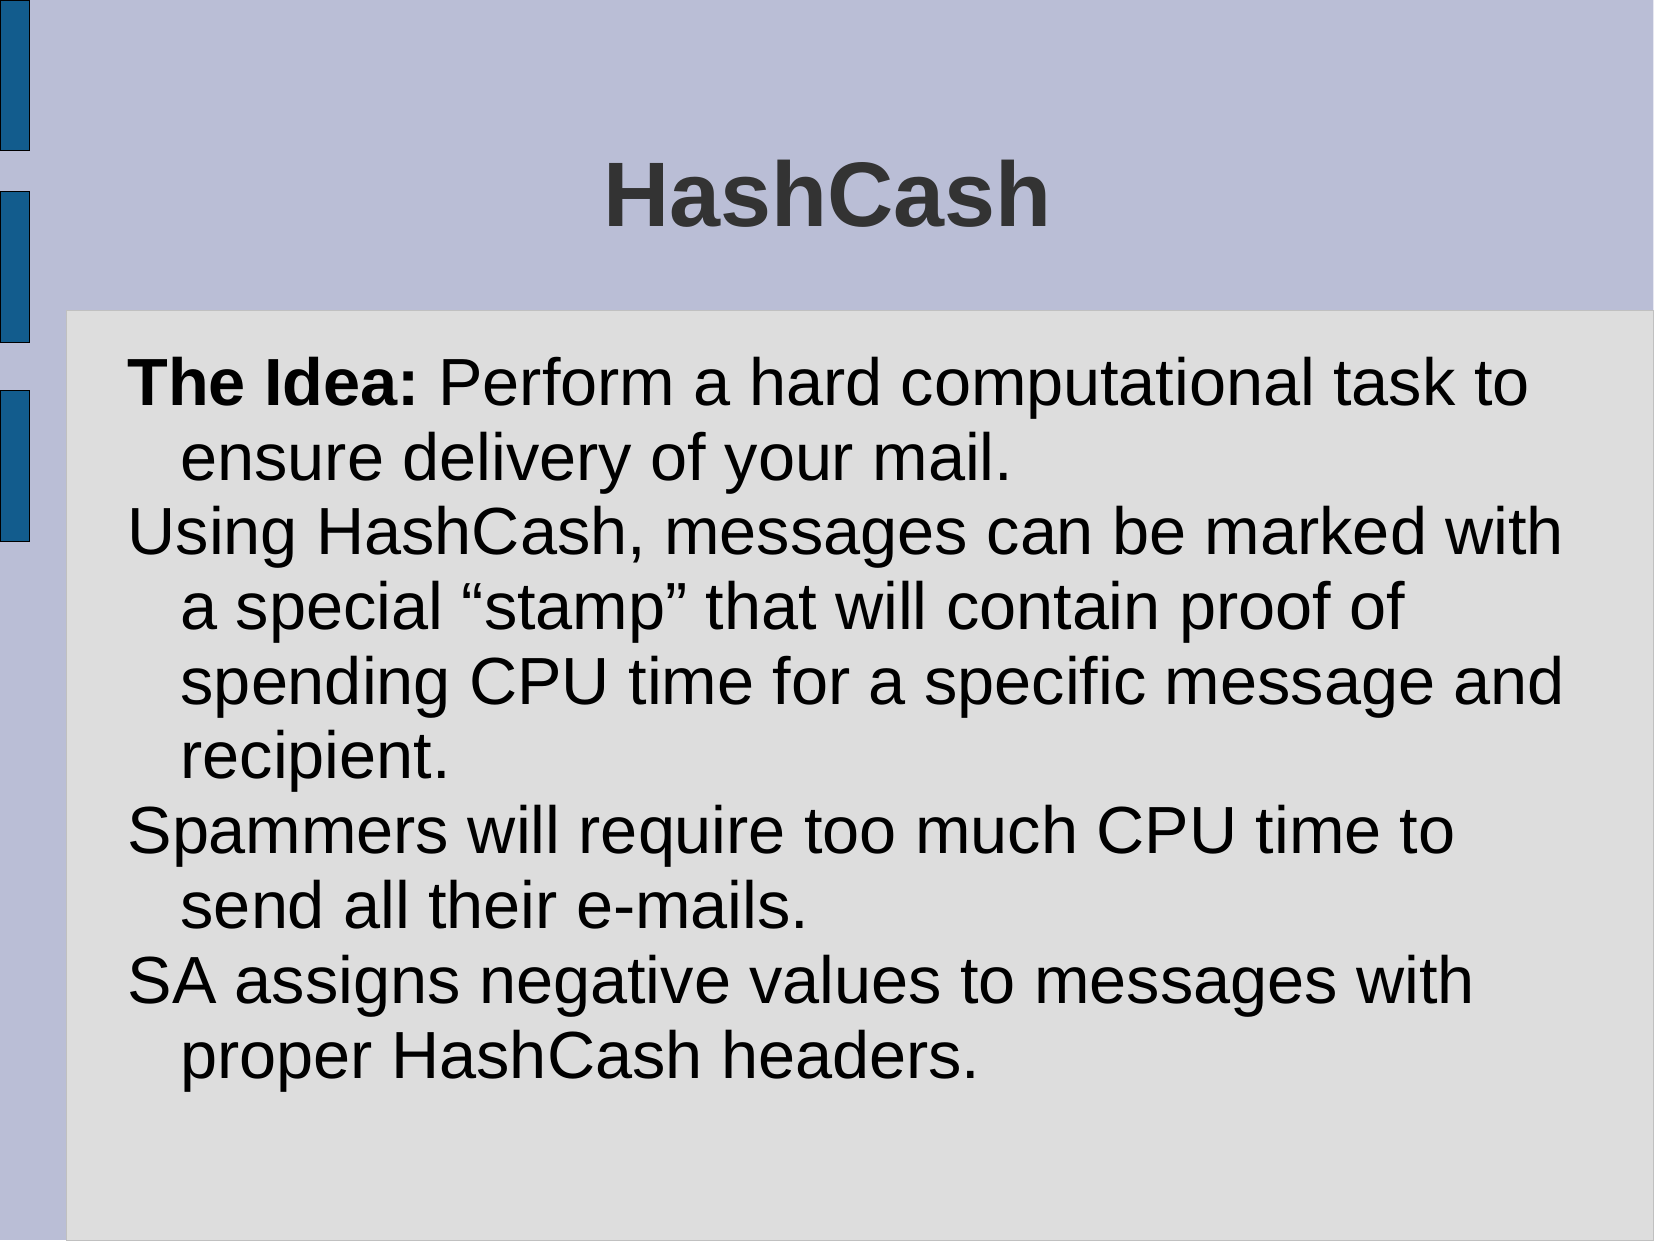

# HashCash
The Idea: Perform a hard computational task to ensure delivery of your mail.
Using HashCash, messages can be marked with a special “stamp” that will contain proof of spending CPU time for a specific message and recipient.
Spammers will require too much CPU time to send all their e-mails.
SA assigns negative values to messages with proper HashCash headers.